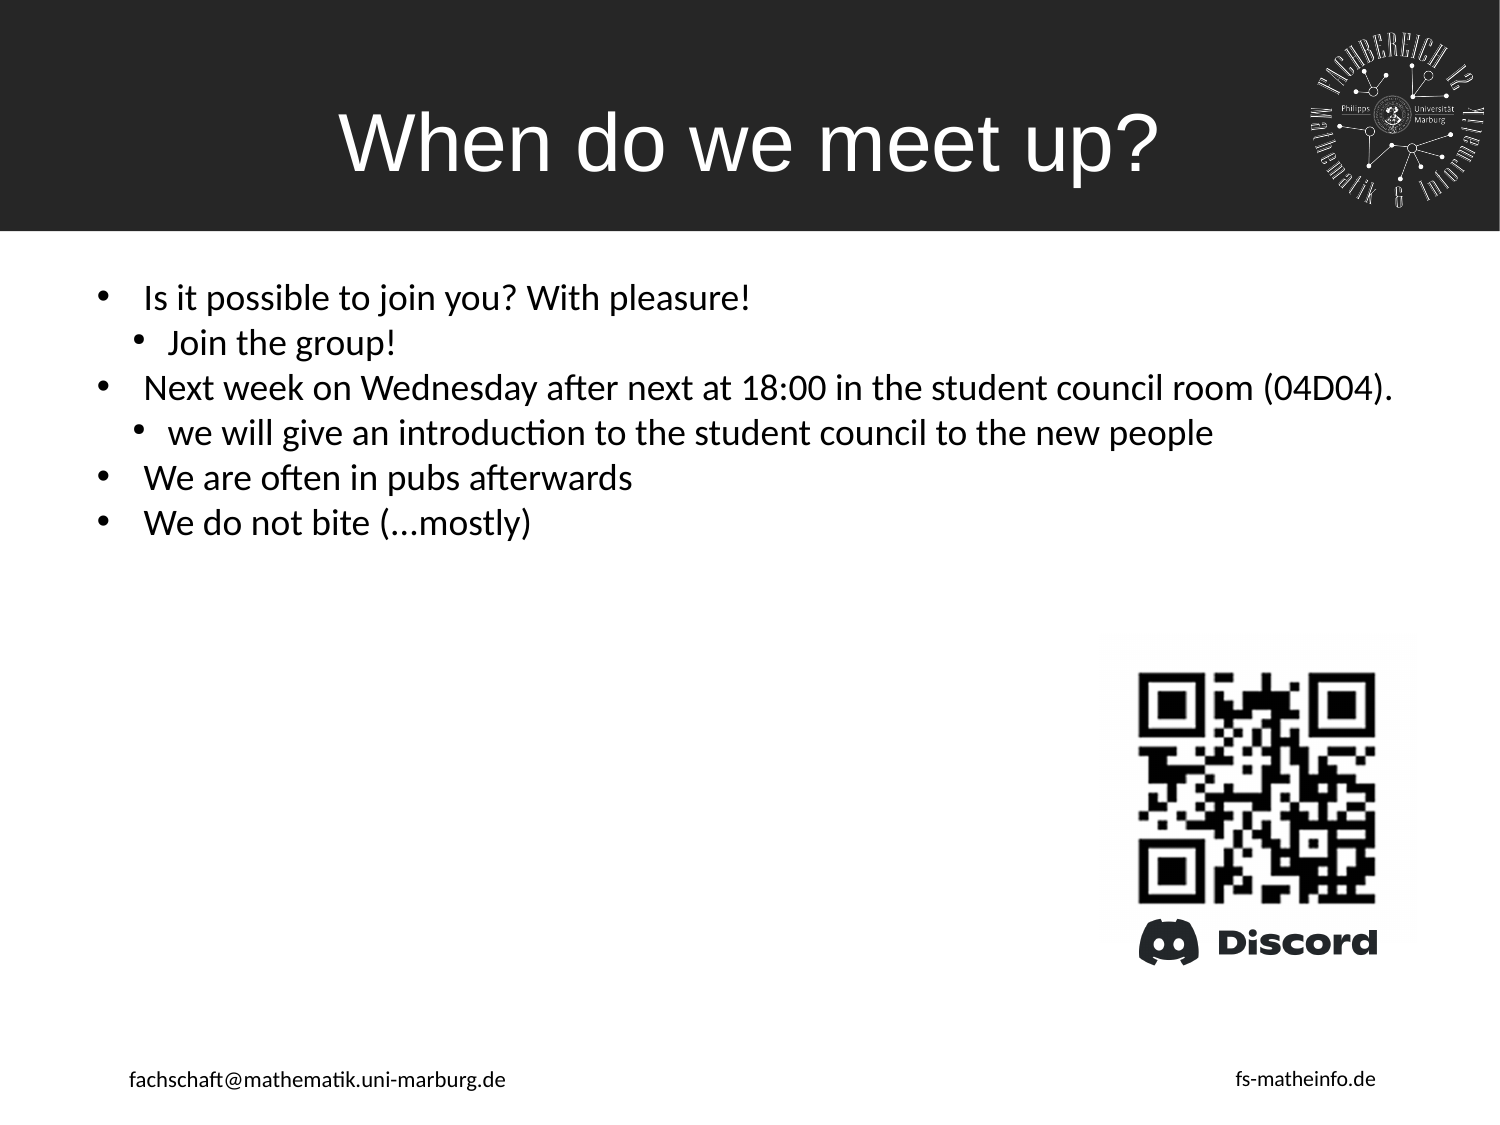

When do we meet up?
Is it possible to join you? With pleasure!
Join the group!
Next week on Wednesday after next at 18:00 in the student council room (04D04).
we will give an introduction to the student council to the new people
We are often in pubs afterwards
We do not bite (...mostly)
fachschaft@mathematik.uni-marburg.de
fs-matheinfo.de